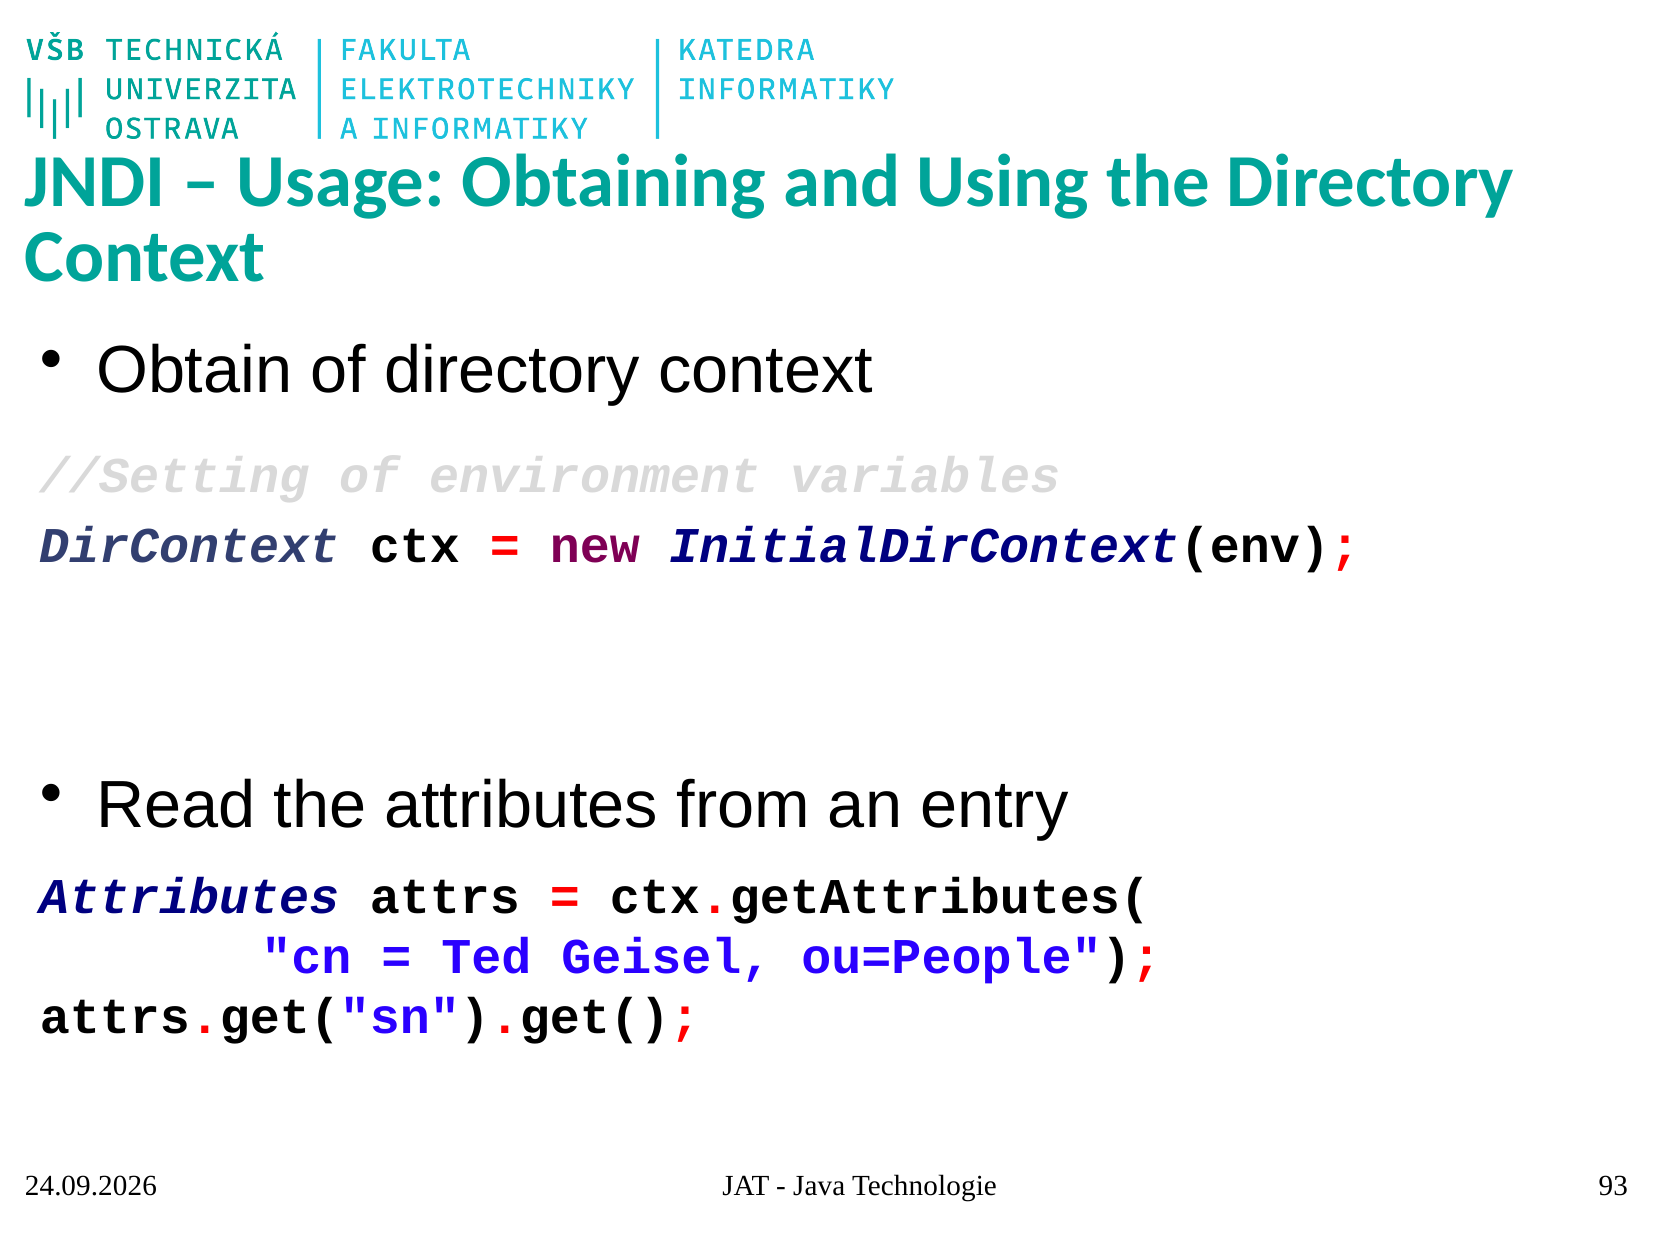

JNDI – Usage: Obtaining and Using the Directory Context
# Obtain of directory context
//Setting of environment variables
DirContext ctx = new InitialDirContext(env);
Read the attributes from an entry
Attributes attrs = ctx.getAttributes(
			"cn = Ted Geisel, ou=People");
attrs.get("sn").get();
JAT - Java Technologie
93